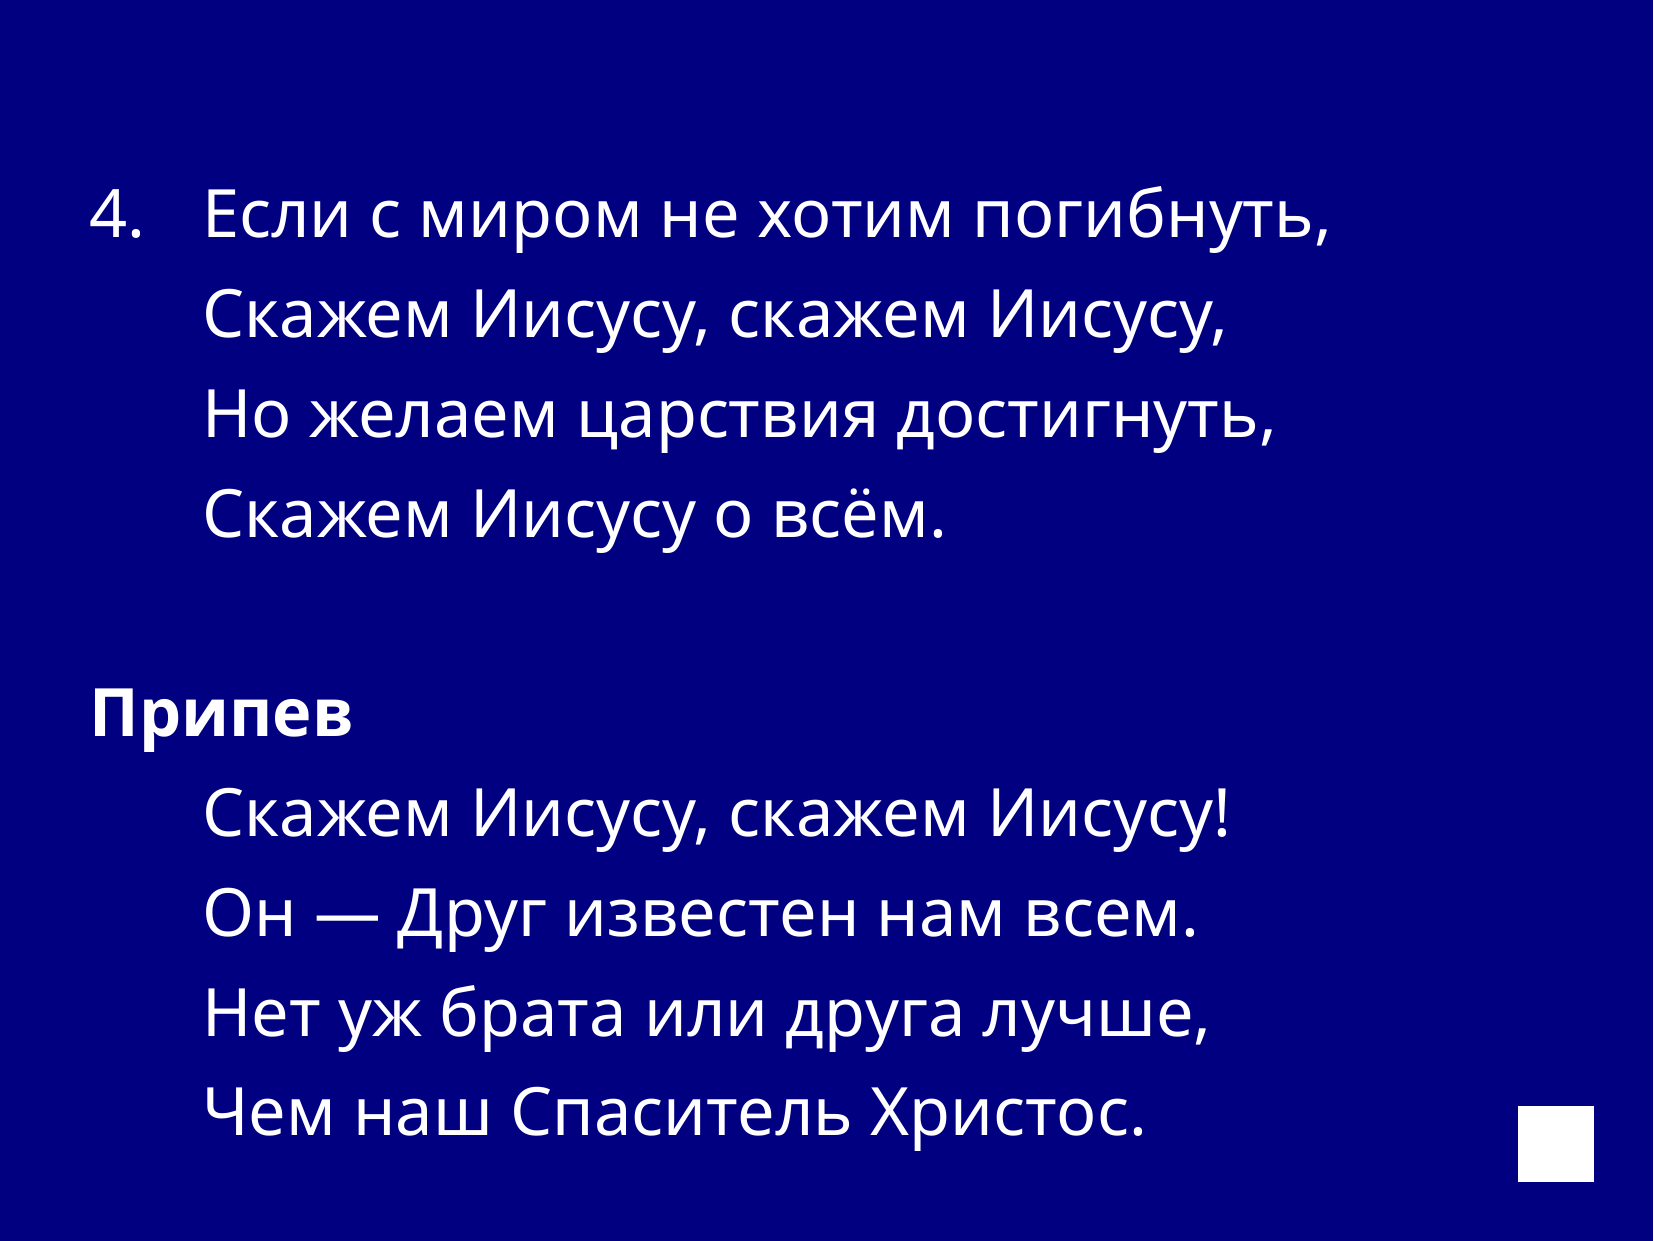

4.	Если с миром не хотим погибнуть,
	Скажем Иисусу, скажем Иисусу,
	Но желаем царствия достигнуть,
	Скажем Иисусу о всём.
Припев
	Скажем Иисусу, скажем Иисусу!
	Он — Друг известен нам всем.
	Нет уж брата или друга лучше,
	Чем наш Спаситель Христос.